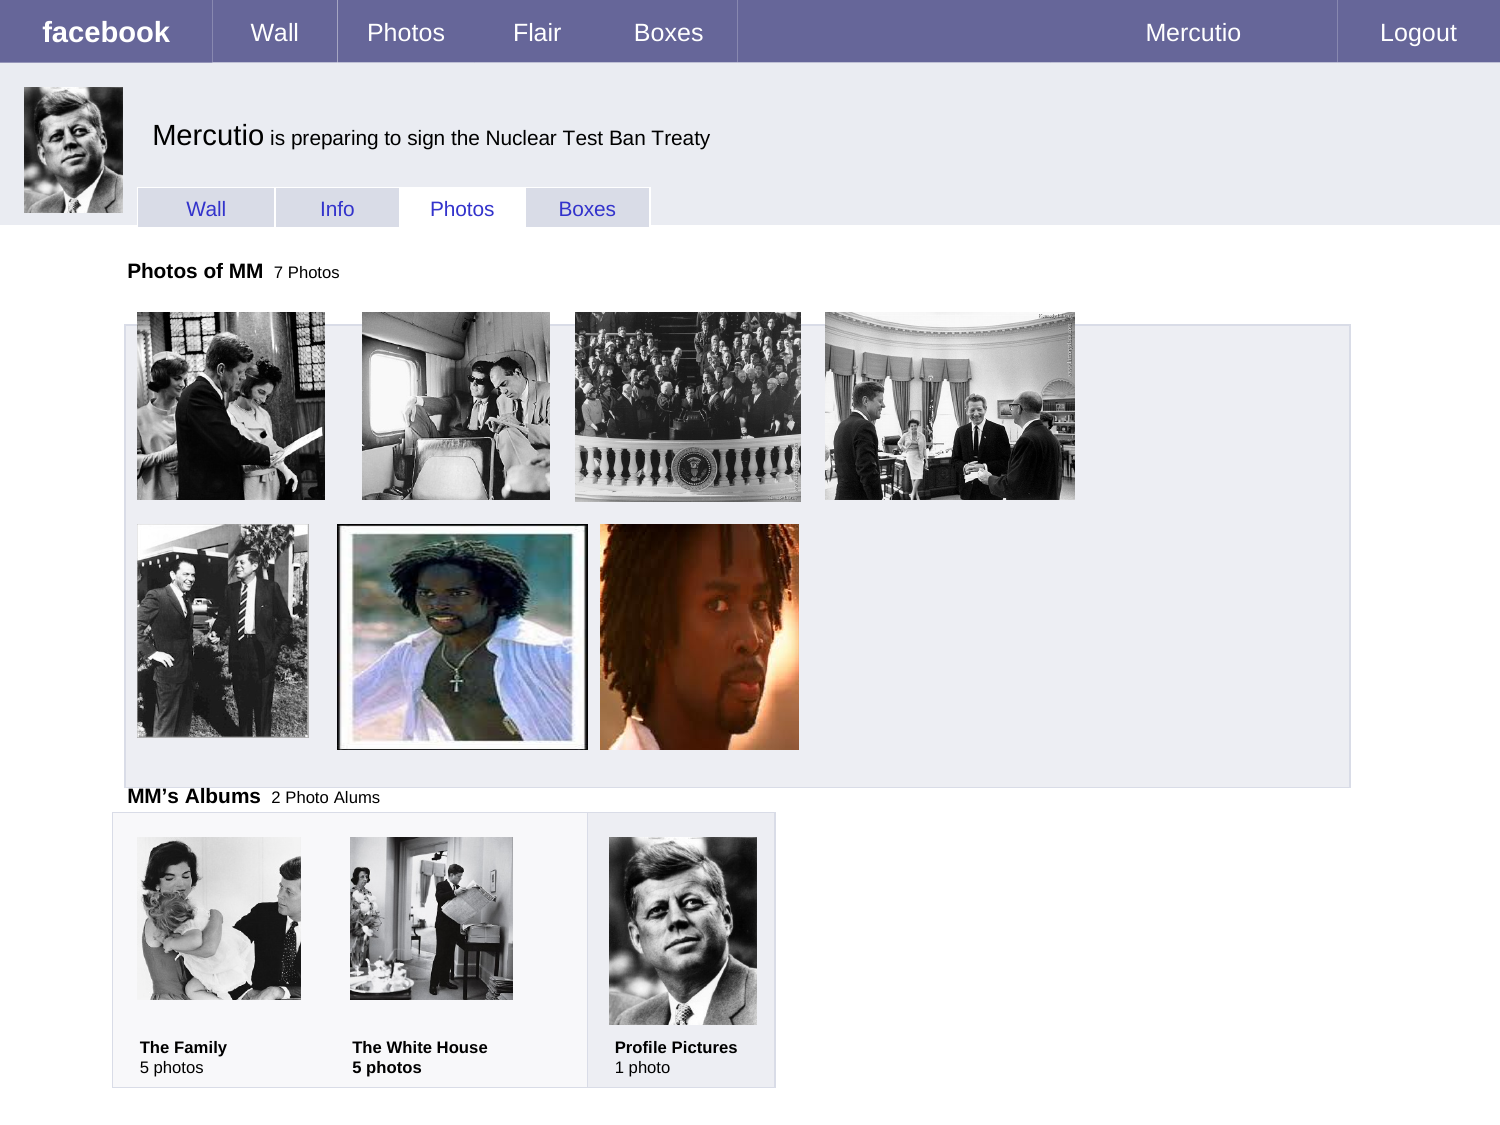

# facebook
Wall
Photos
Flair
Boxes
Mercutio
Logout
Mercutio is preparing to sign the Nuclear Test Ban Treaty
Wall
Info
Photos
Boxes
Photos of MM 7 Photos
MM’s Albums 2 Photo Alums
The Family
5 photos
The White House
5 photos
Profile Pictures
1 photo